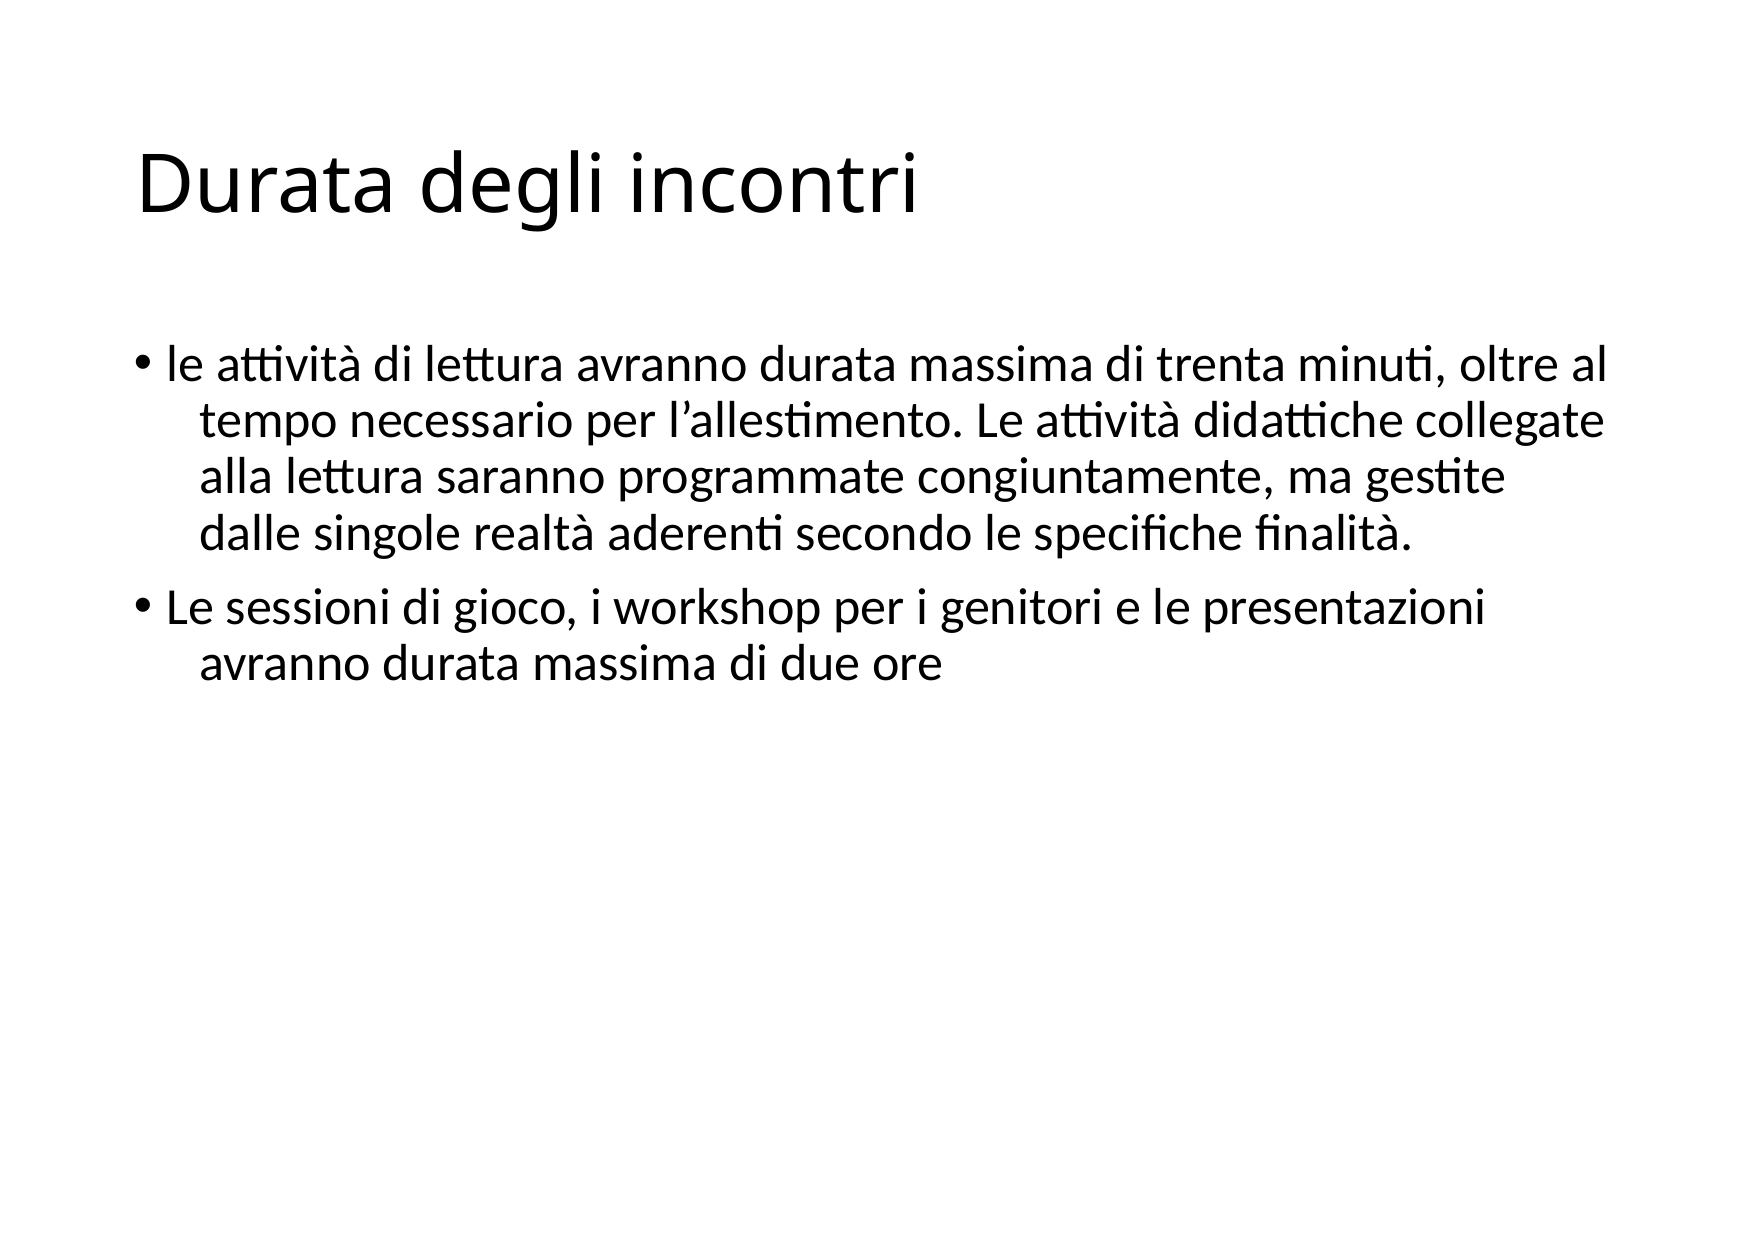

# Durata degli incontri
le attività di lettura avranno durata massima di trenta minuti, oltre al tempo necessario per l’allestimento. Le attività didattiche collegate alla lettura saranno programmate congiuntamente, ma gestite dalle singole realtà aderenti secondo le specifiche finalità.
Le sessioni di gioco, i workshop per i genitori e le presentazioni avranno durata massima di due ore